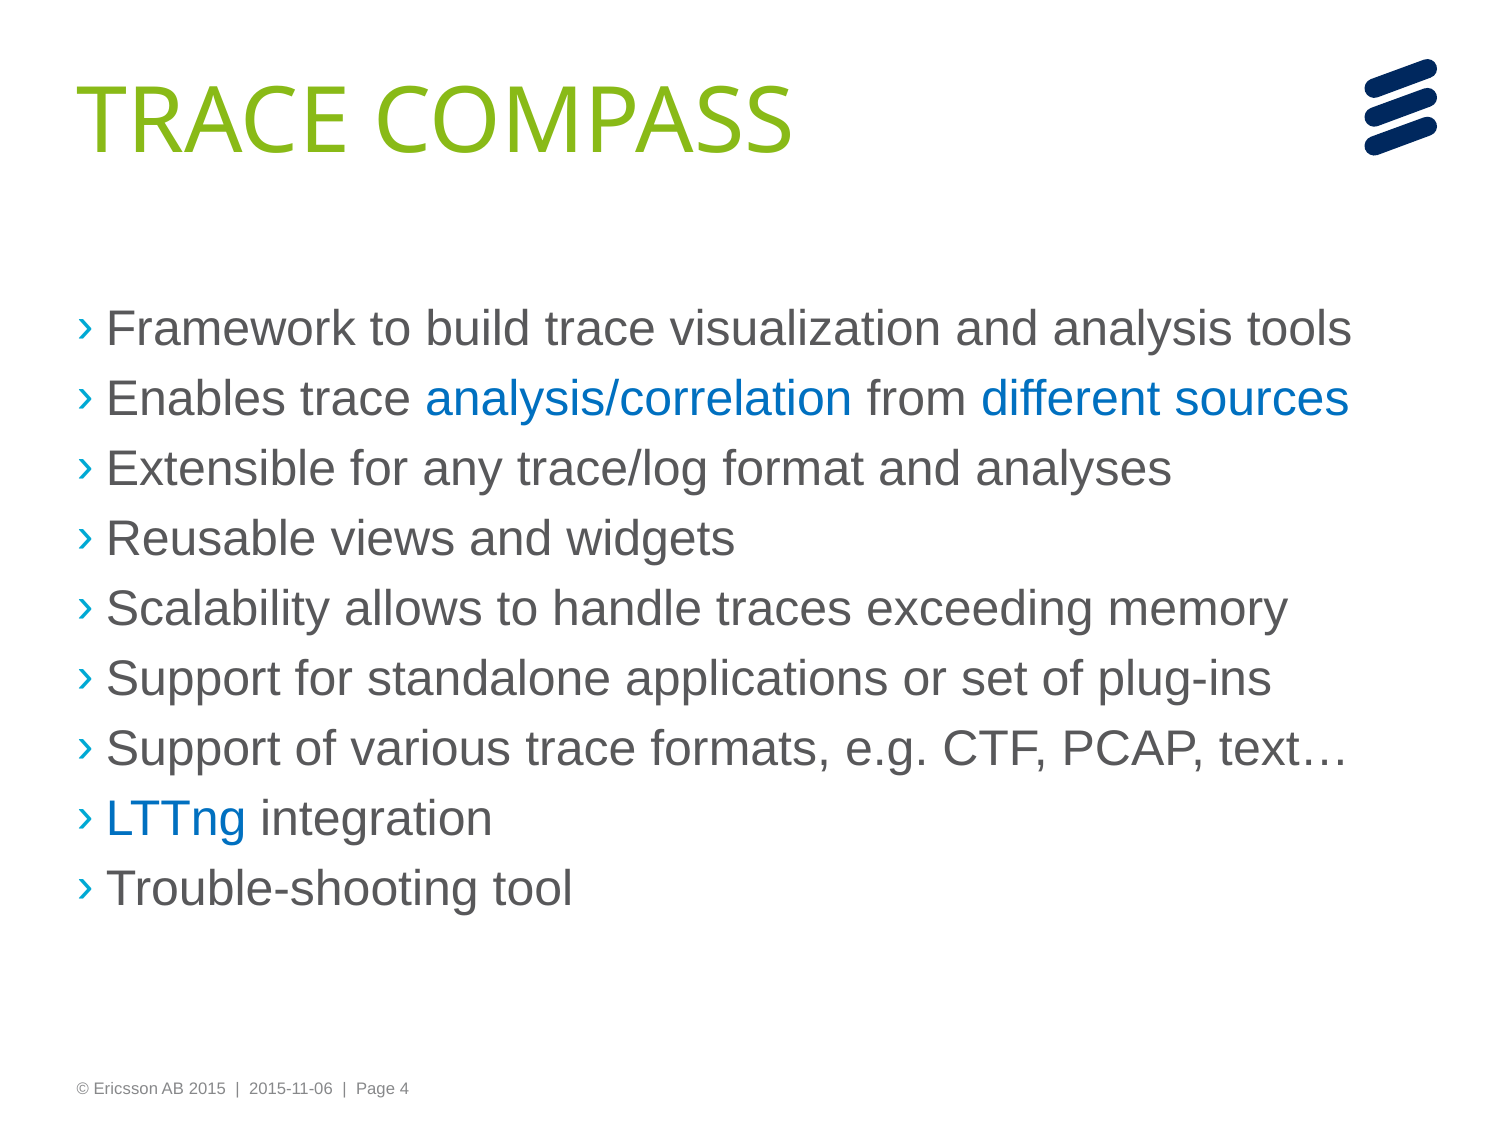

TRACE COMPASS
# Framework to build trace visualization and analysis tools
Enables trace analysis/correlation from different sources
Extensible for any trace/log format and analyses
Reusable views and widgets
Scalability allows to handle traces exceeding memory
Support for standalone applications or set of plug-ins
Support of various trace formats, e.g. CTF, PCAP, text…
LTTng integration
Trouble-shooting tool